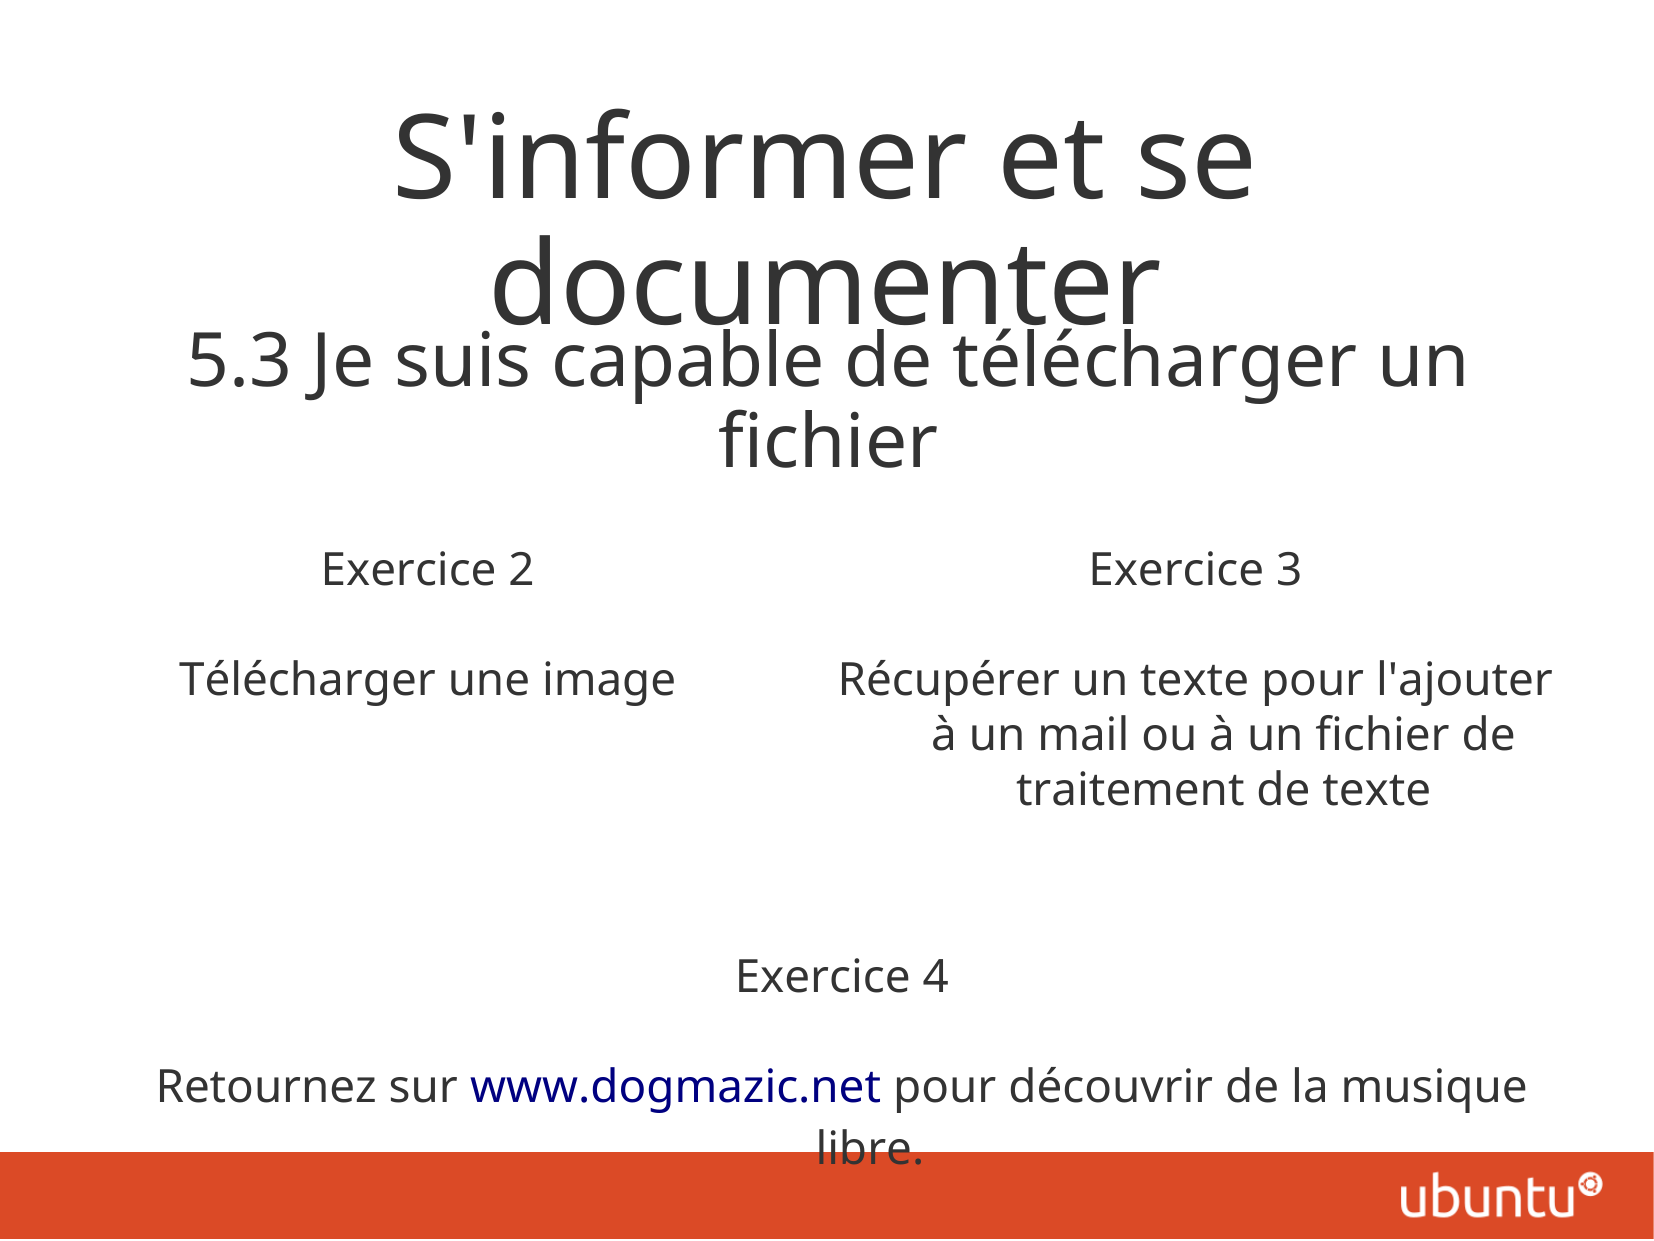

S'informer et se documenter
5.3 Je suis capable de télécharger un fichier
# Exercice 2
Télécharger une image
Exercice 3
Récupérer un texte pour l'ajouter à un mail ou à un fichier de traitement de texte
Exercice 4
Retournez sur www.dogmazic.net pour découvrir de la musique libre.